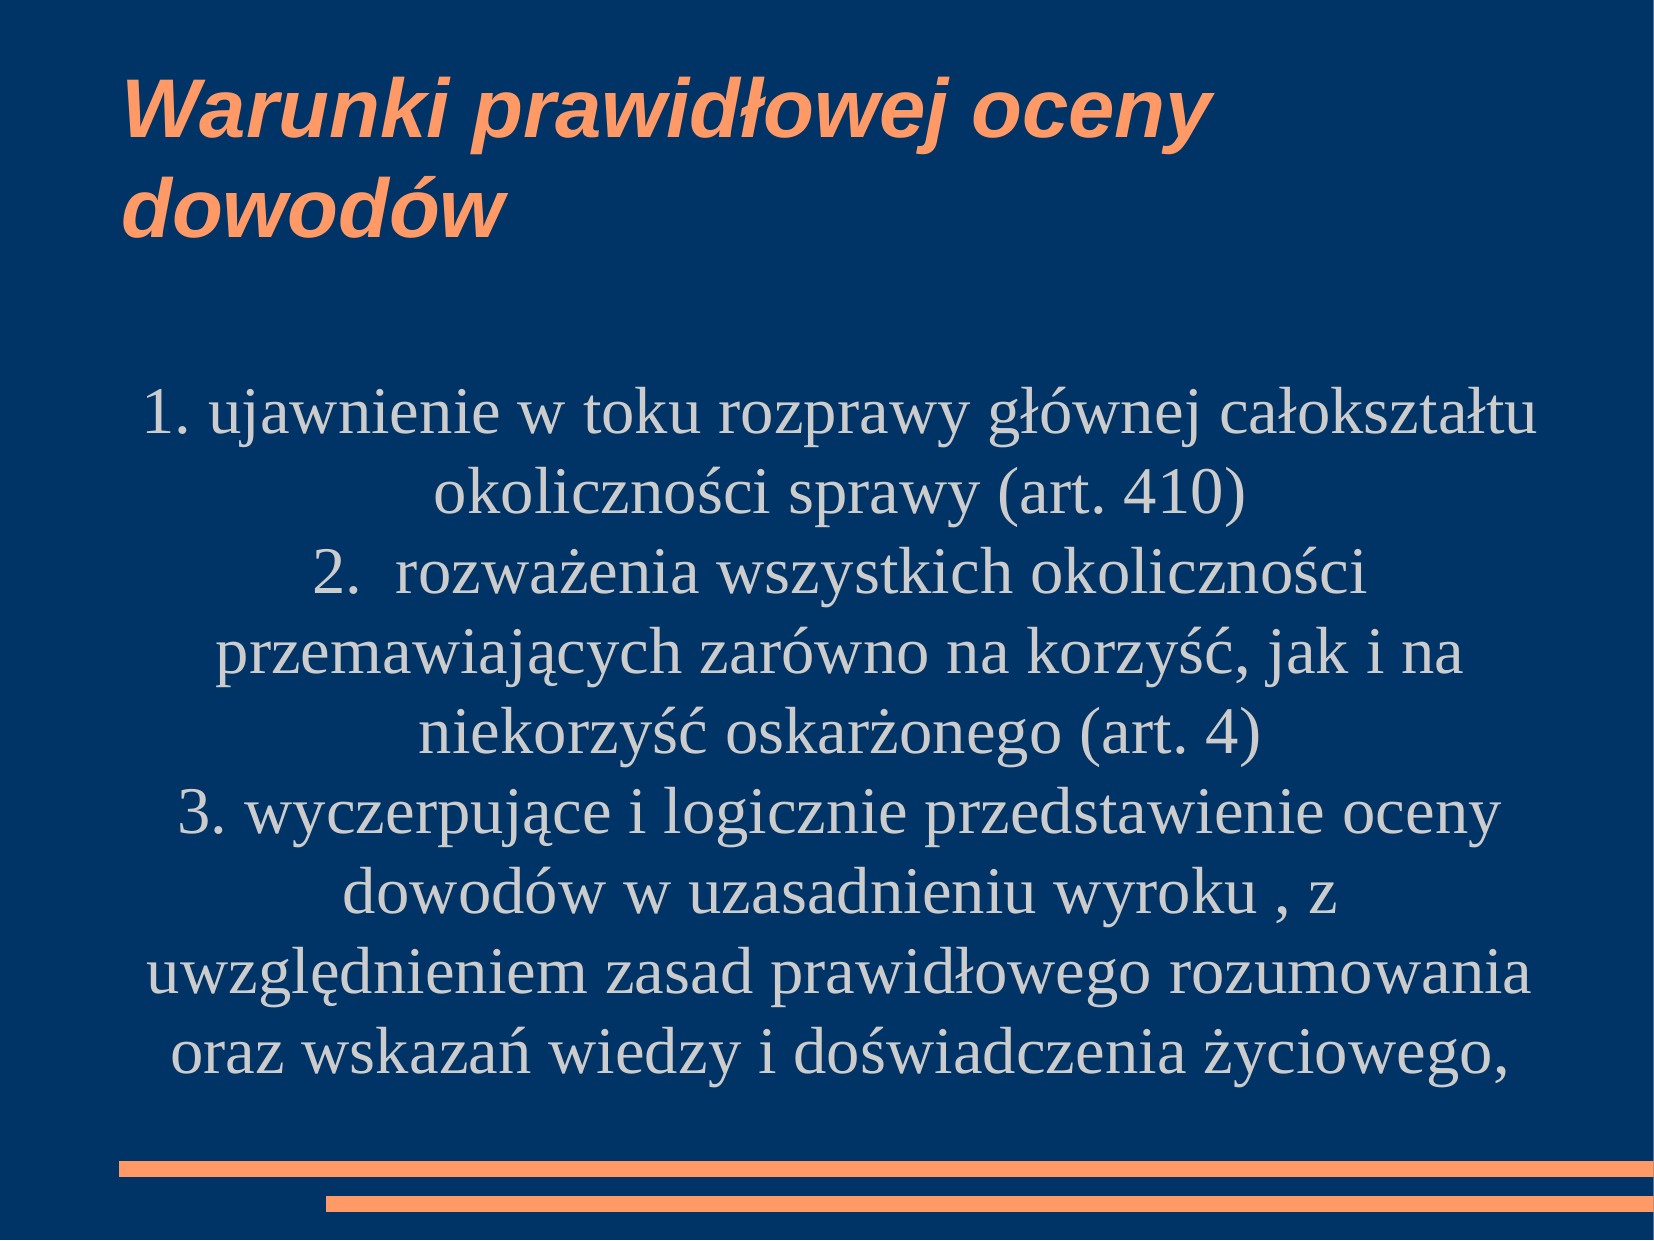

# Warunki prawidłowej oceny dowodów
1. ujawnienie w toku rozprawy głównej całokształtu okoliczności sprawy (art. 410)
2. rozważenia wszystkich okoliczności przemawiających zarówno na korzyść, jak i na niekorzyść oskarżonego (art. 4)
3. wyczerpujące i logicznie przedstawienie oceny dowodów w uzasadnieniu wyroku , z uwzględnieniem zasad prawidłowego rozumowania oraz wskazań wiedzy i doświadczenia życiowego,